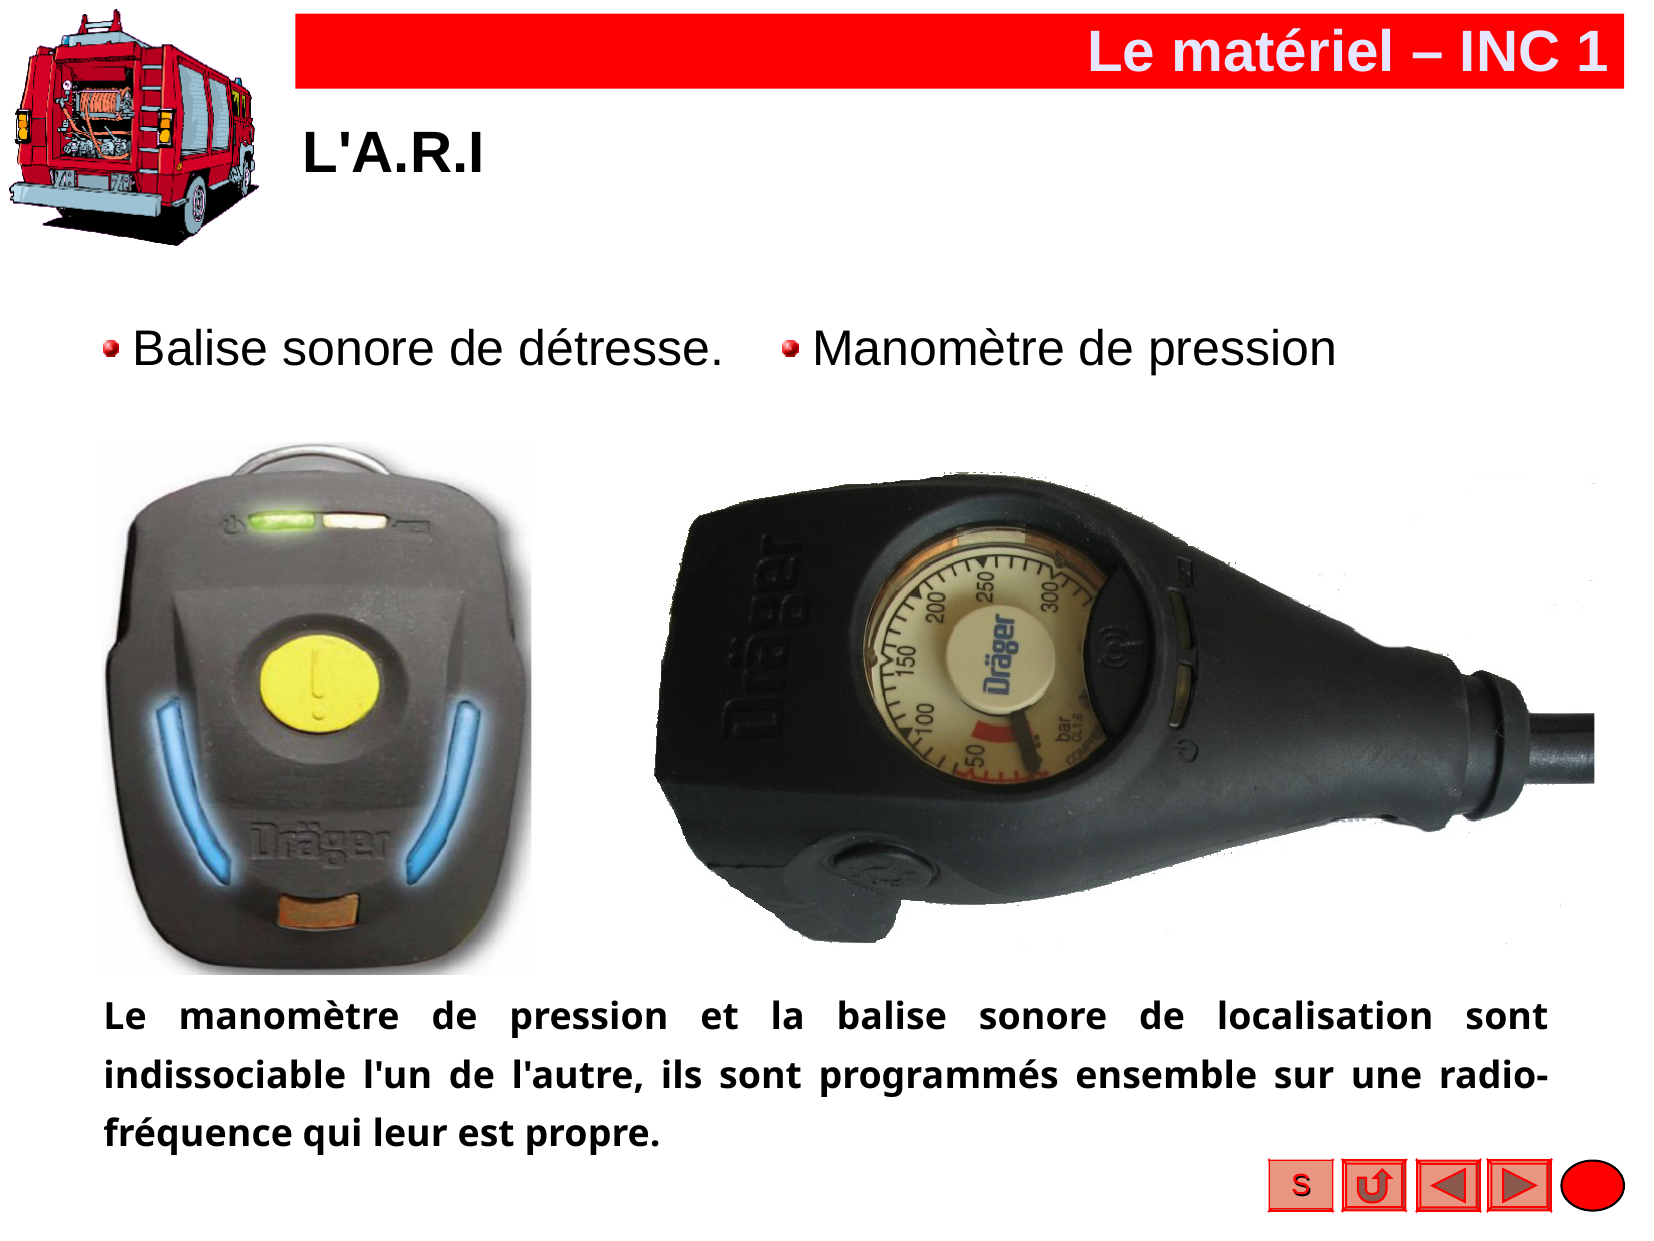

Le matériel – INC 1
L'A.R.I
 Balise sonore de détresse.
 Manomètre de pression
Le manomètre de pression et la balise sonore de localisation sont indissociable l'un de l'autre, ils sont programmés ensemble sur une radio-fréquence qui leur est propre.